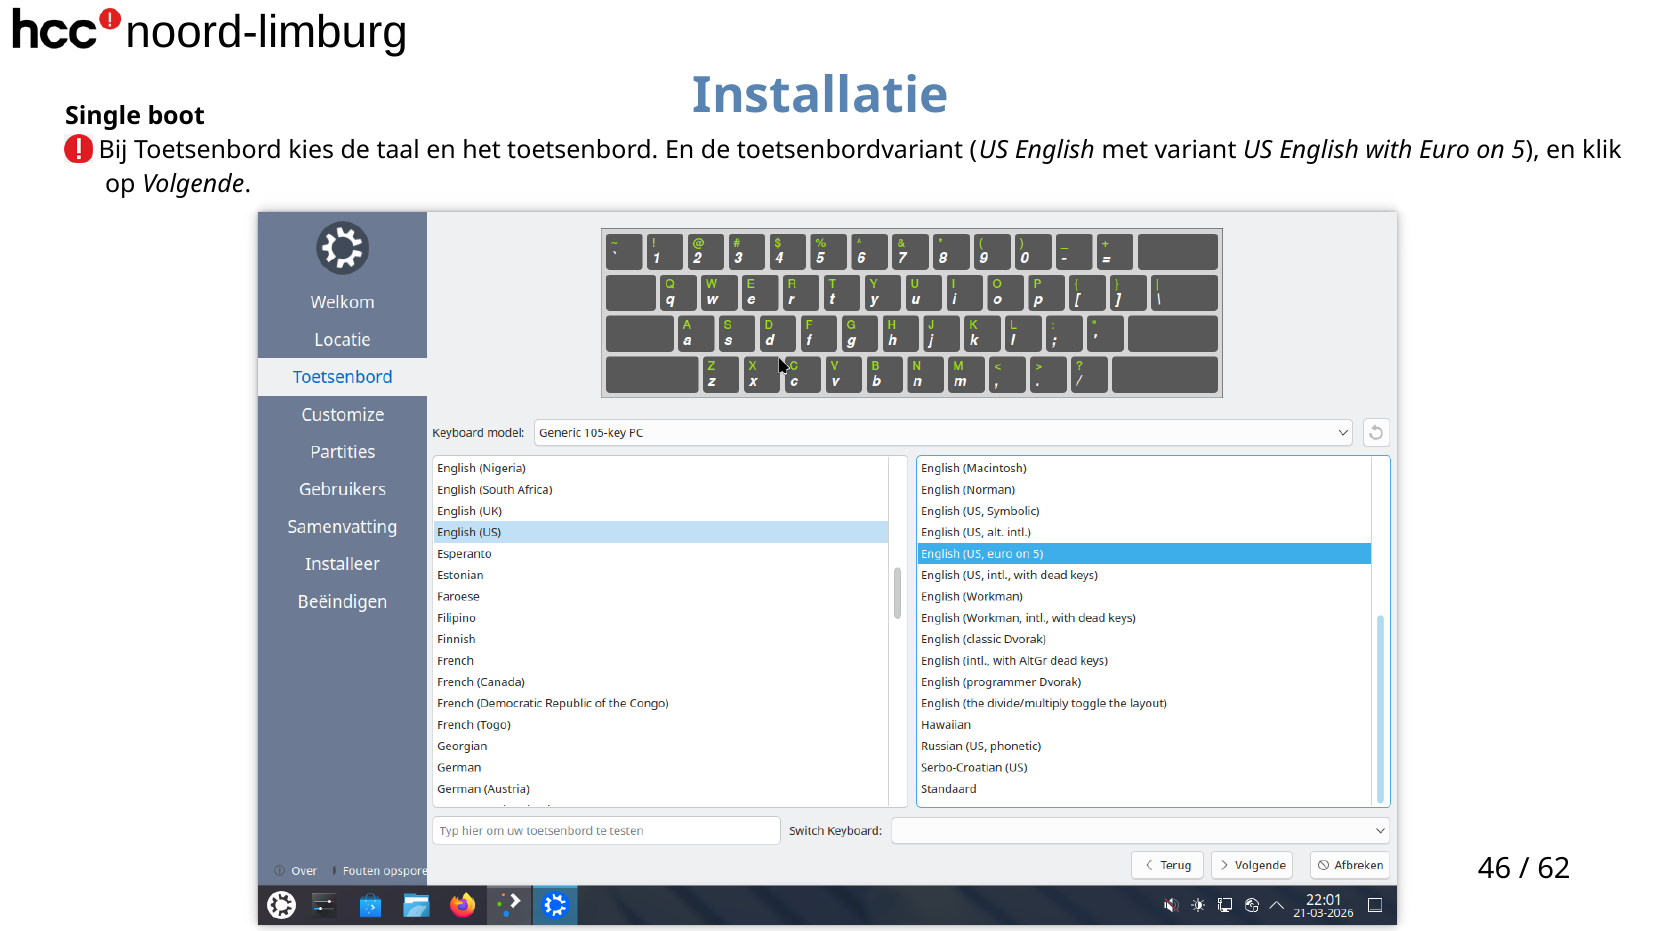

Installatie
# Single boot
 Bij Toetsenbord kies de taal en het toetsenbord. En de toetsenbordvariant (US English met variant US English with Euro on 5), en klik
 op Volgende.
46